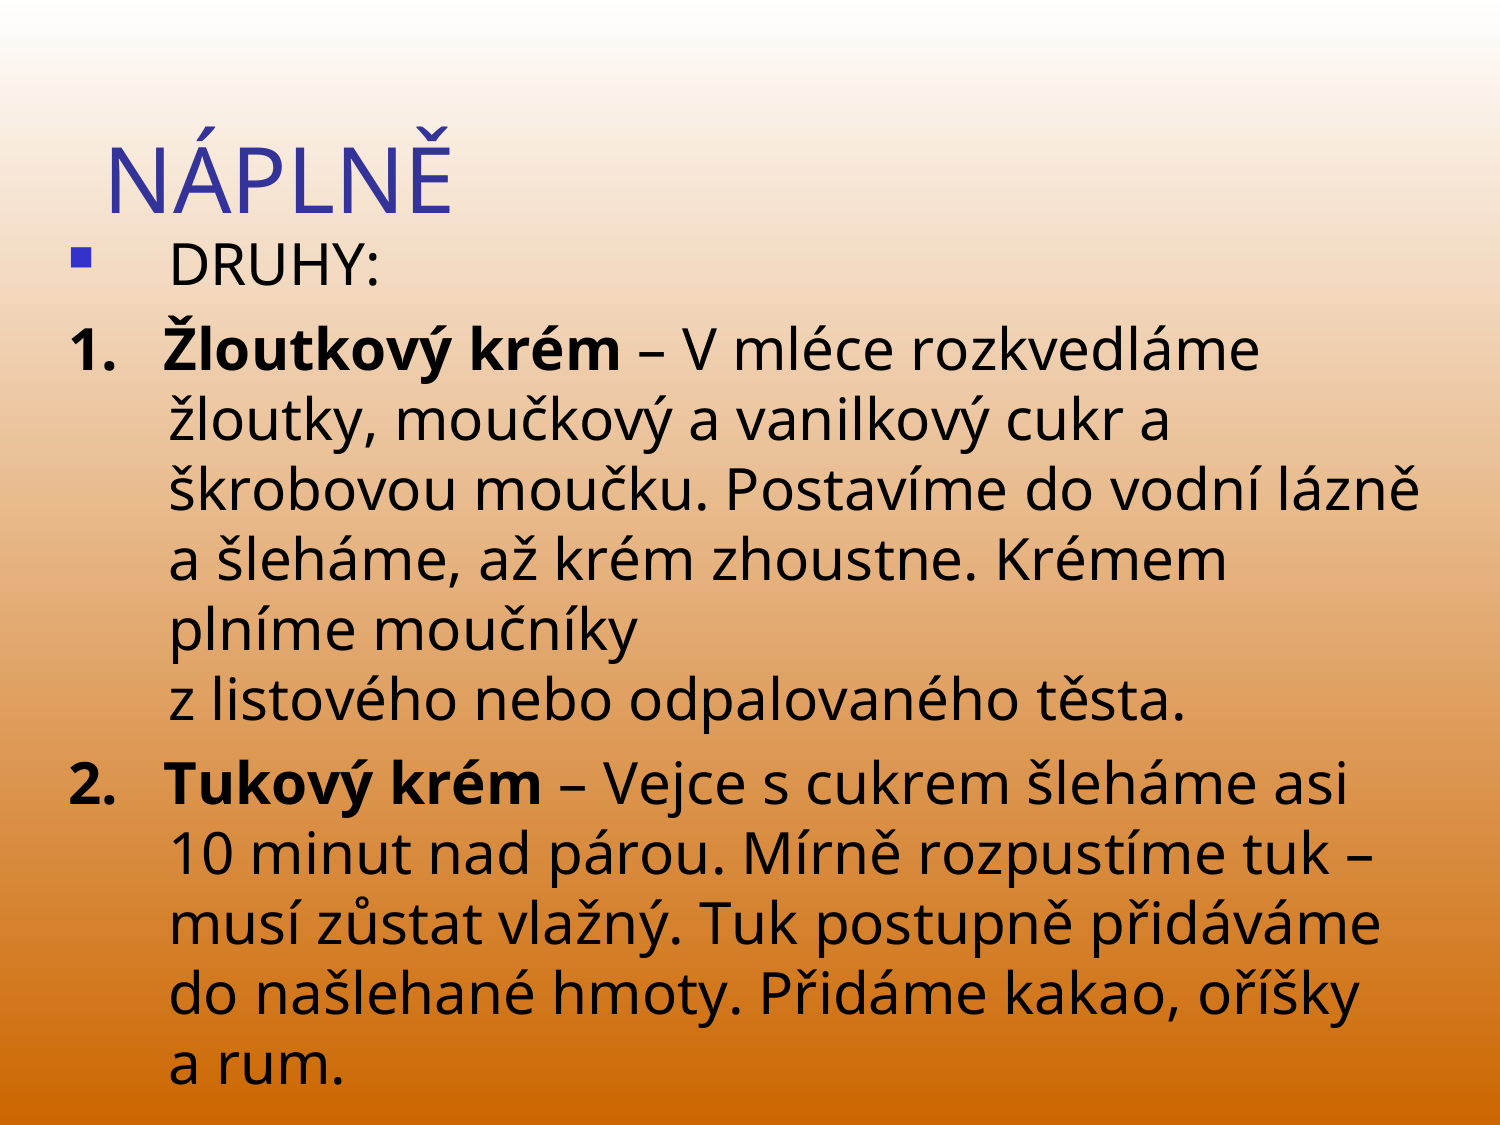

# NÁPLNĚ
DRUHY:
1. Žloutkový krém – V mléce rozkvedláme žloutky, moučkový a vanilkový cukr a škrobovou moučku. Postavíme do vodní lázně a šleháme, až krém zhoustne. Krémem plníme moučníky
z listového nebo odpalovaného těsta.
2. Tukový krém – Vejce s cukrem šleháme asi 10 minut nad párou. Mírně rozpustíme tuk – musí zůstat vlažný. Tuk postupně přidáváme do našlehané hmoty. Přidáme kakao, oříšky a rum.